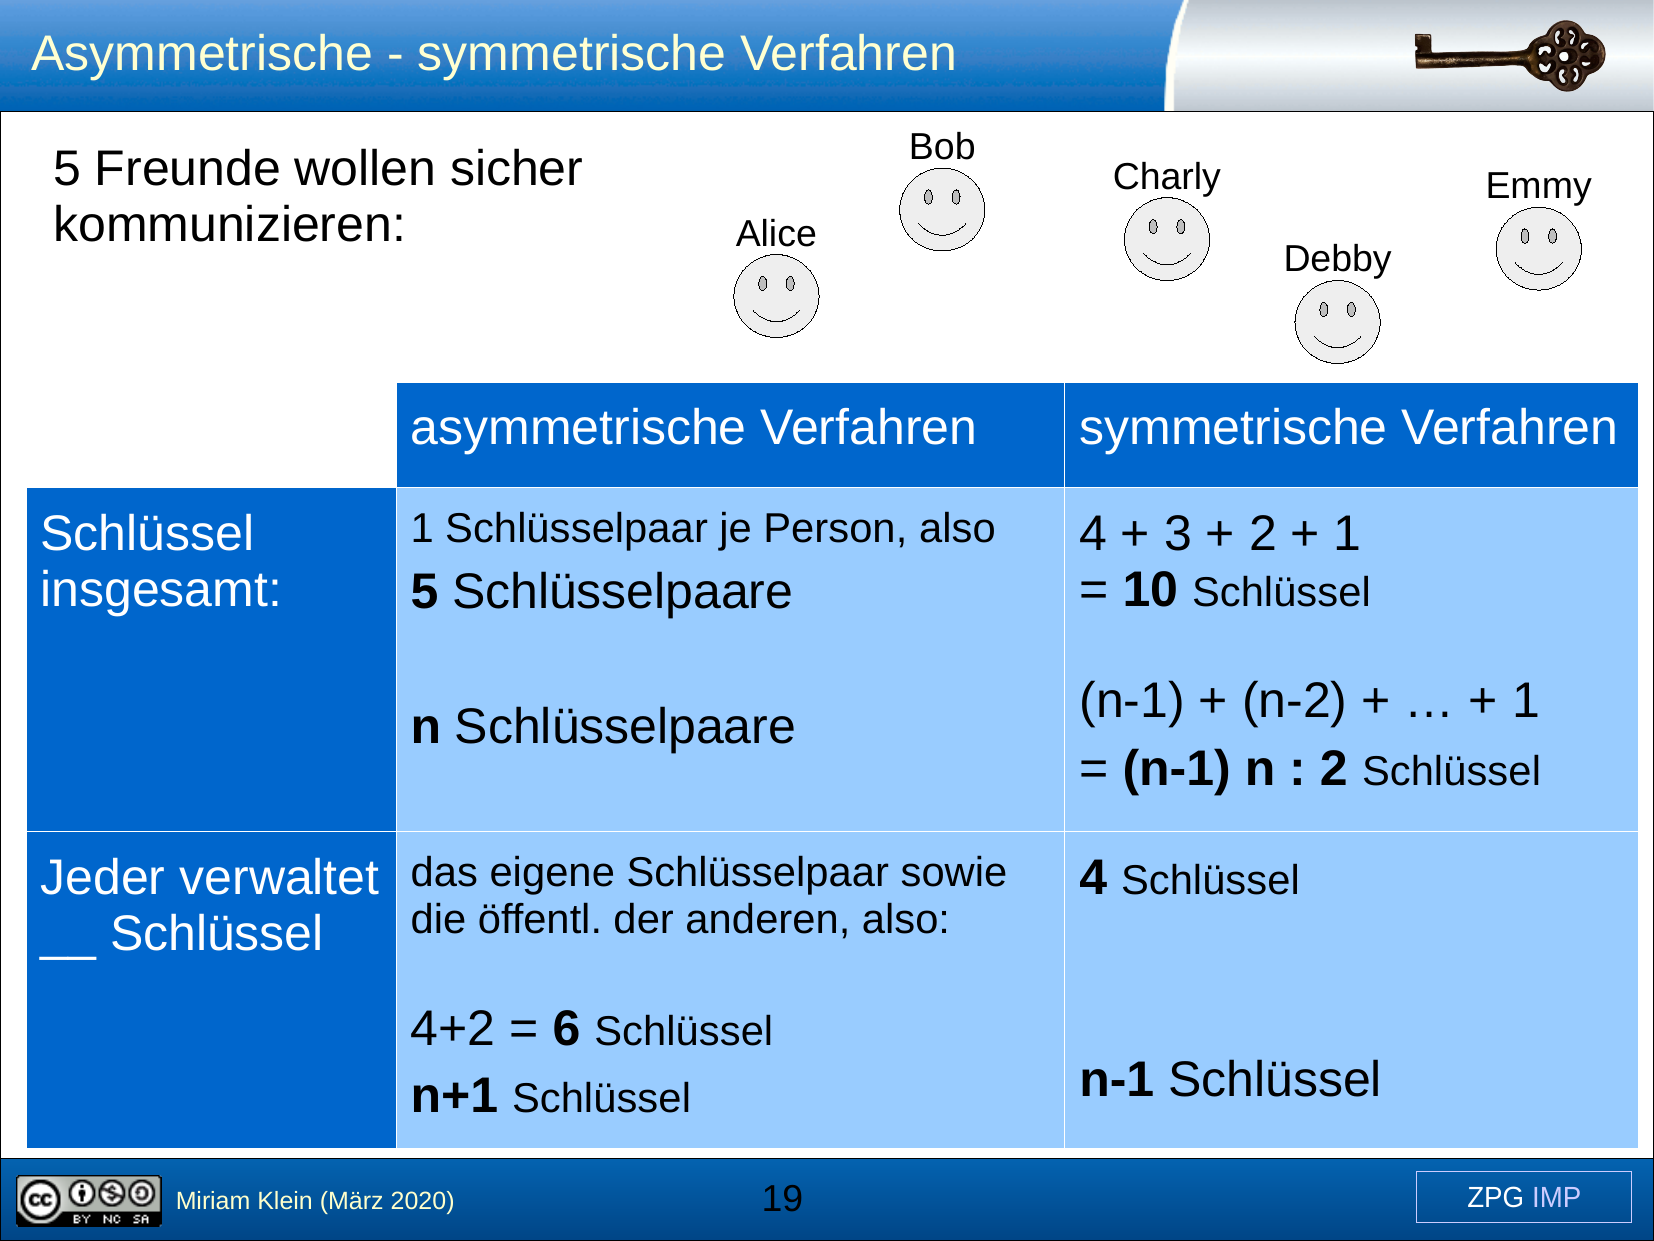

# Asymmetrische - symmetrische Verfahren
5 Freunde wollen sicher kommunizieren:
Bob
Charly
Emmy
Alice
Debby
| | asymmetrische Verfahren | symmetrische Verfahren |
| --- | --- | --- |
| Schlüssel insgesamt: | 1 Schlüsselpaar je Person, also 5 Schlüsselpaare n Schlüsselpaare | 4 + 3 + 2 + 1 = 10 Schlüssel (n-1) + (n-2) + … + 1 = (n-1) n : 2 Schlüssel |
| Jeder verwaltet \_\_ Schlüssel | das eigene Schlüsselpaar sowie die öffentl. der anderen, also: 4+2 = 6 Schlüssel n+1 Schlüssel | 4 Schlüssel n-1 Schlüssel |
19